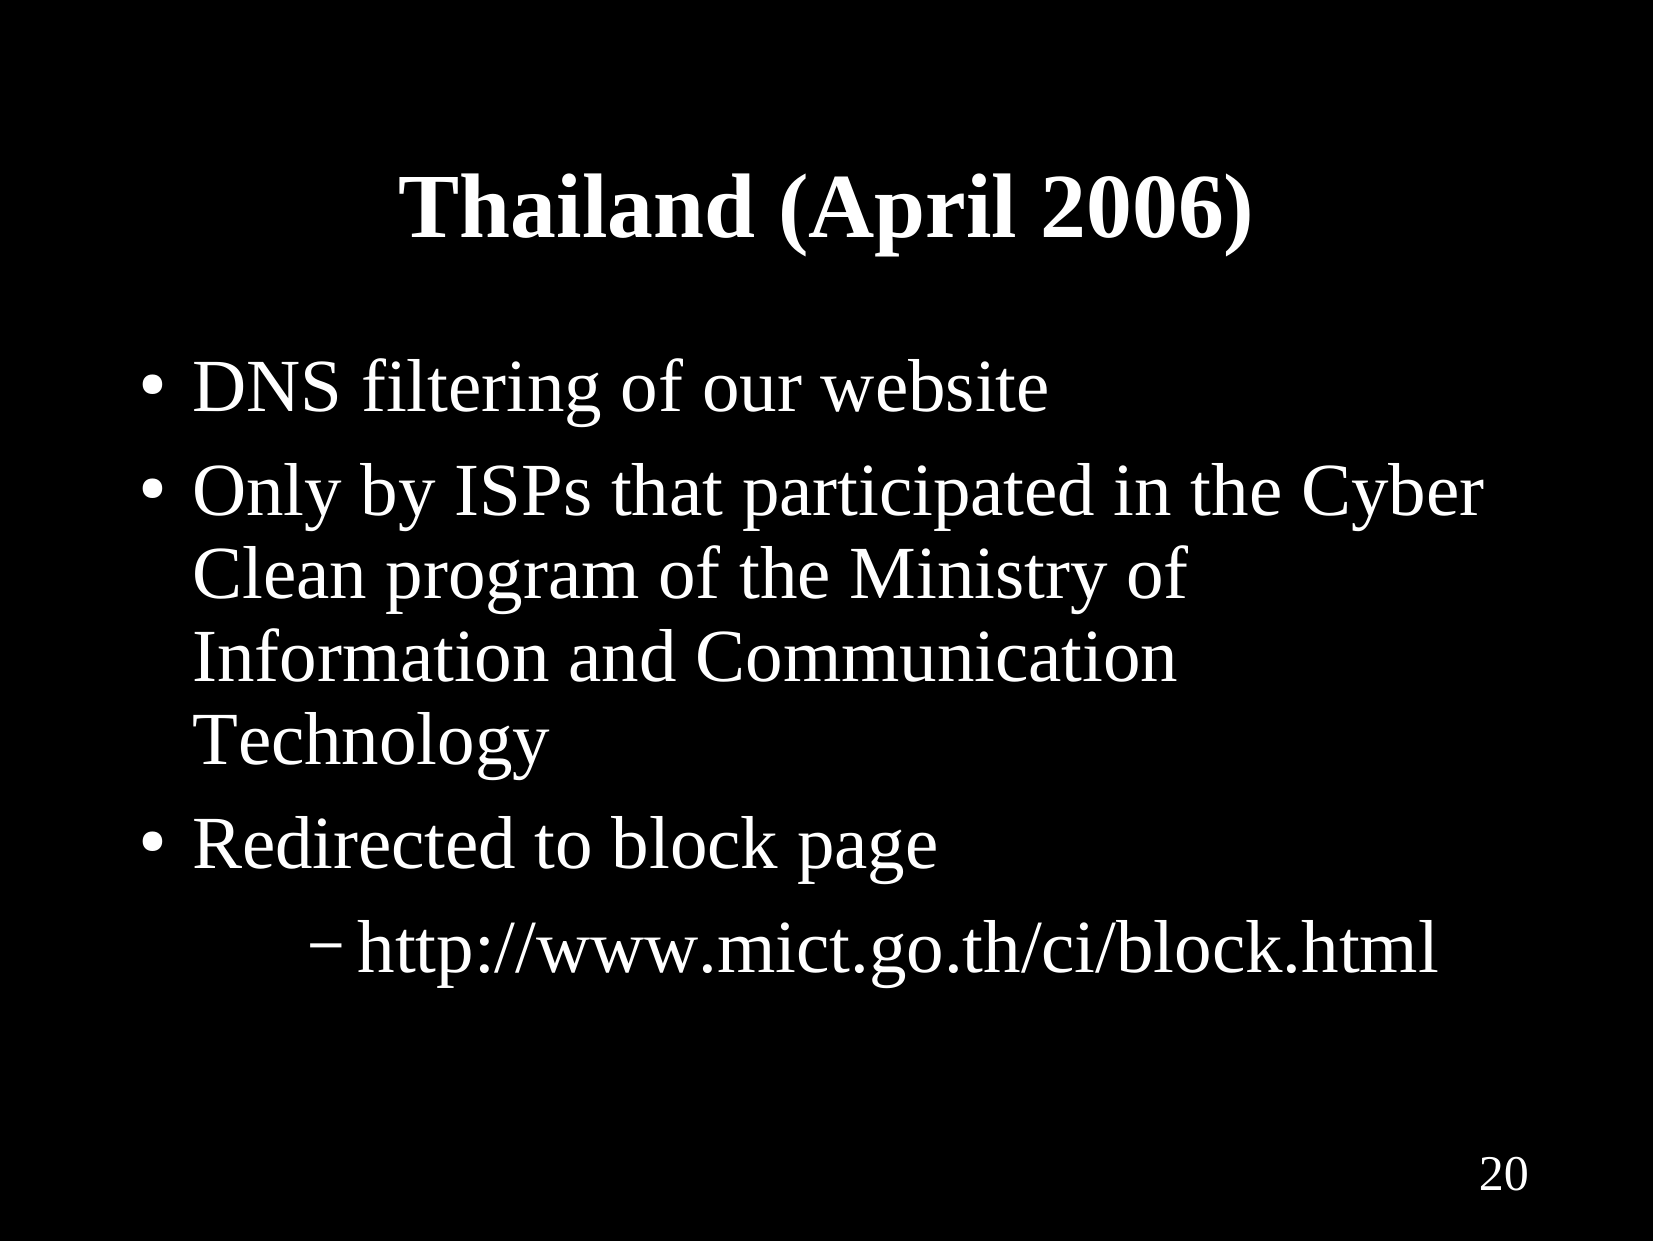

# Thailand (April 2006)
DNS filtering of our website
Only by ISPs that participated in the Cyber Clean program of the Ministry of Information and Communication Technology
Redirected to block page
http://www.mict.go.th/ci/block.html